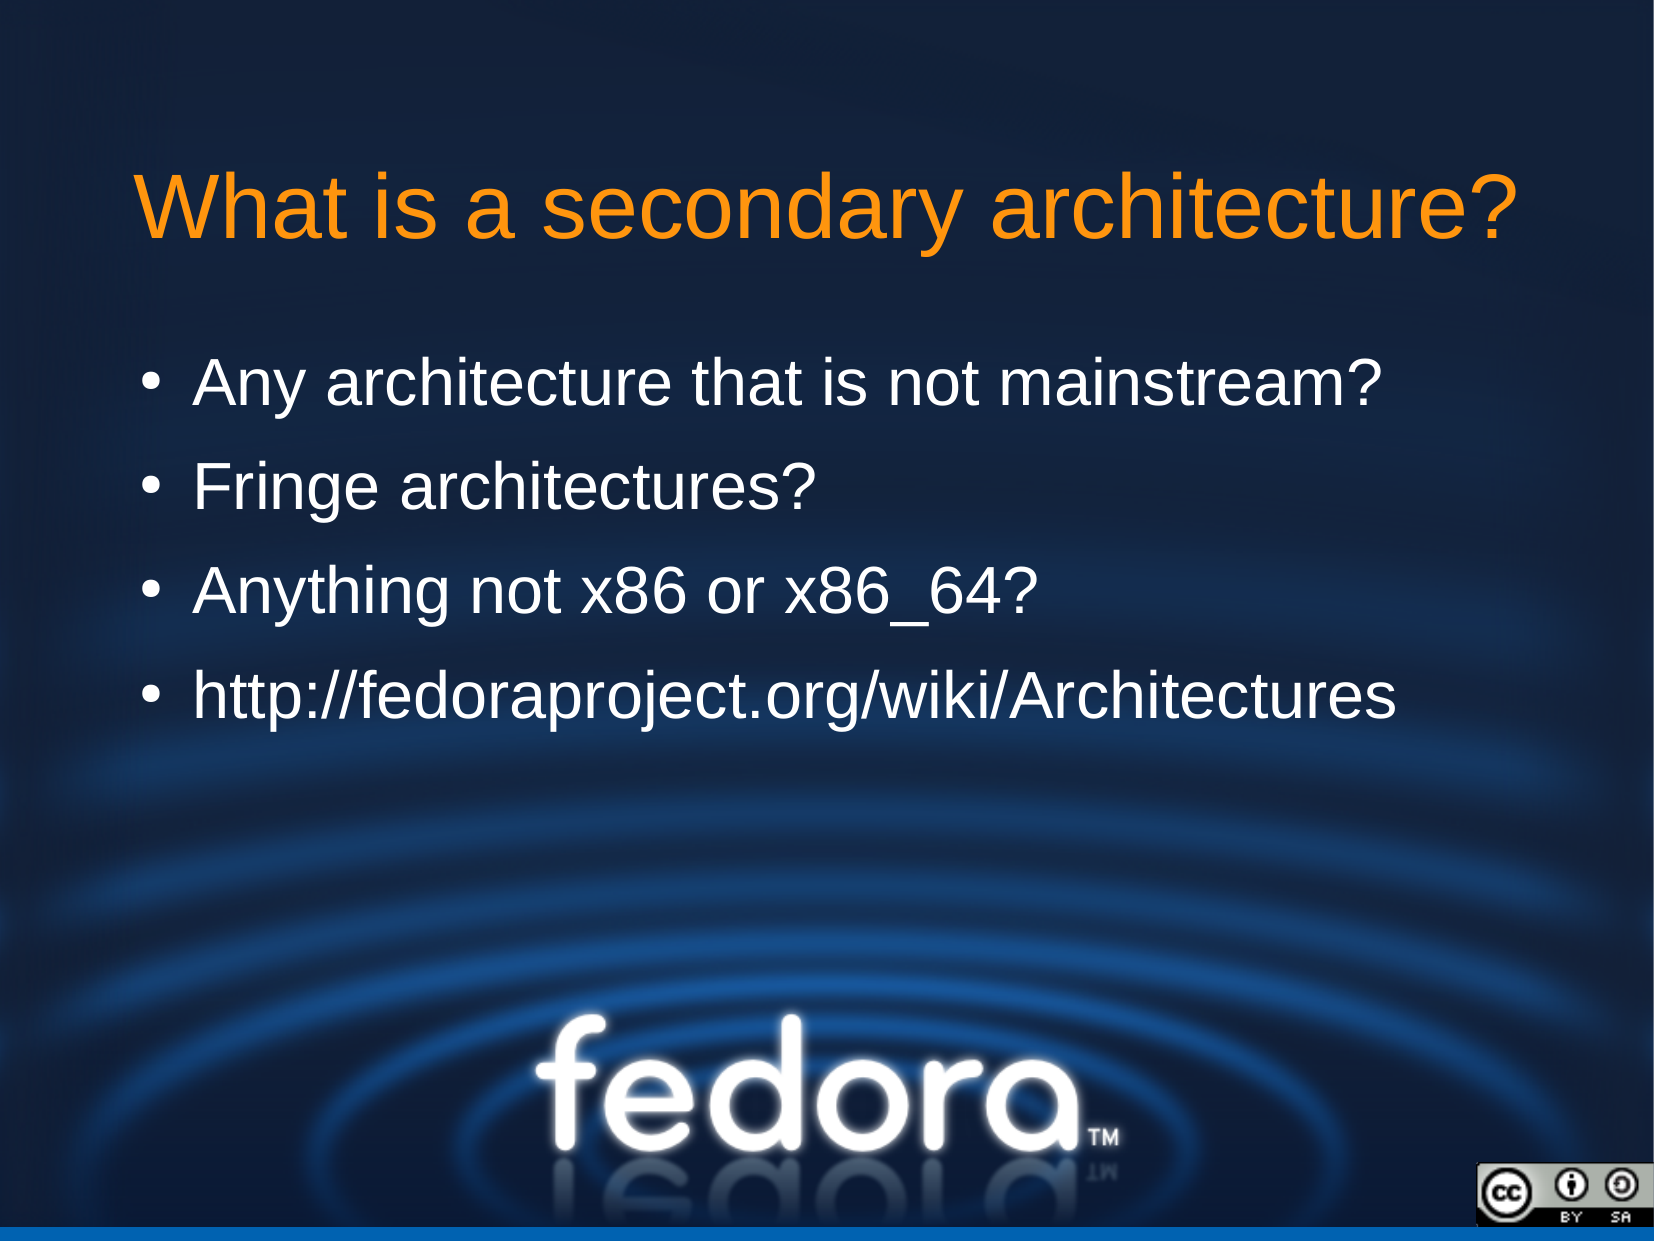

# What is a secondary architecture?
Any architecture that is not mainstream?
Fringe architectures?
Anything not x86 or x86_64?
http://fedoraproject.org/wiki/Architectures